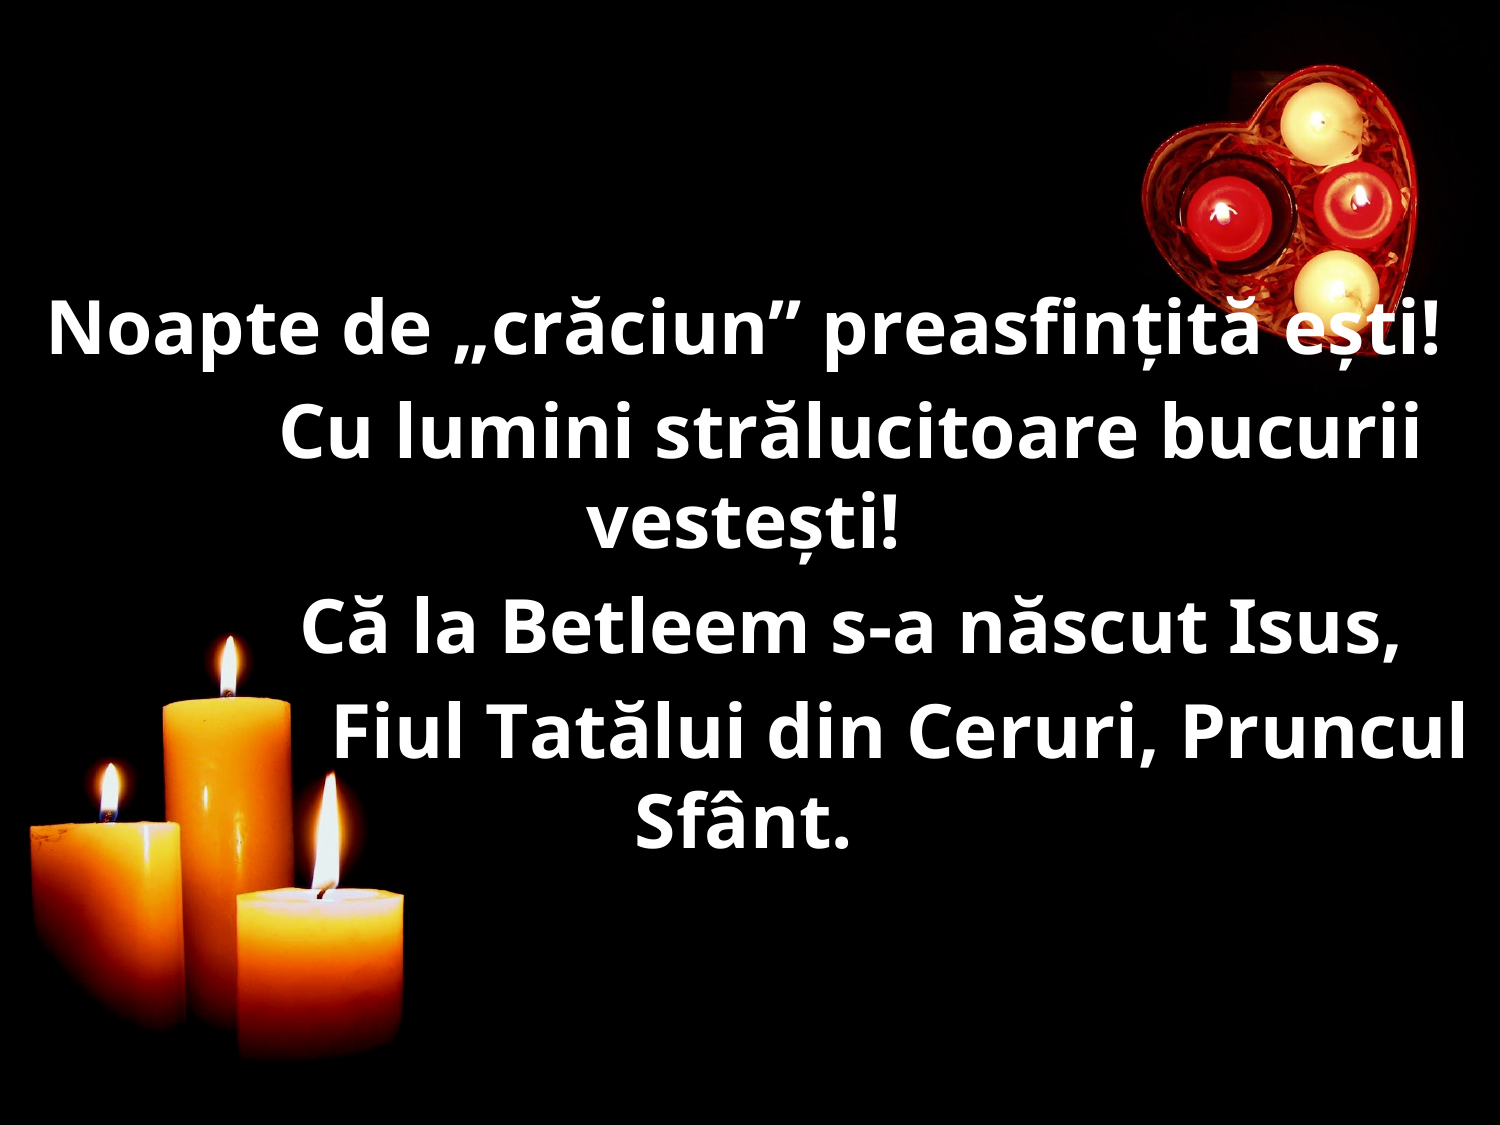

# Noapte de „crăciun” preasfinţită eşti!
 Cu lumini strălucitoare bucurii vesteşti!
 Că la Betleem s-a născut Isus,
 Fiul Tatălui din Ceruri, Pruncul Sfânt.